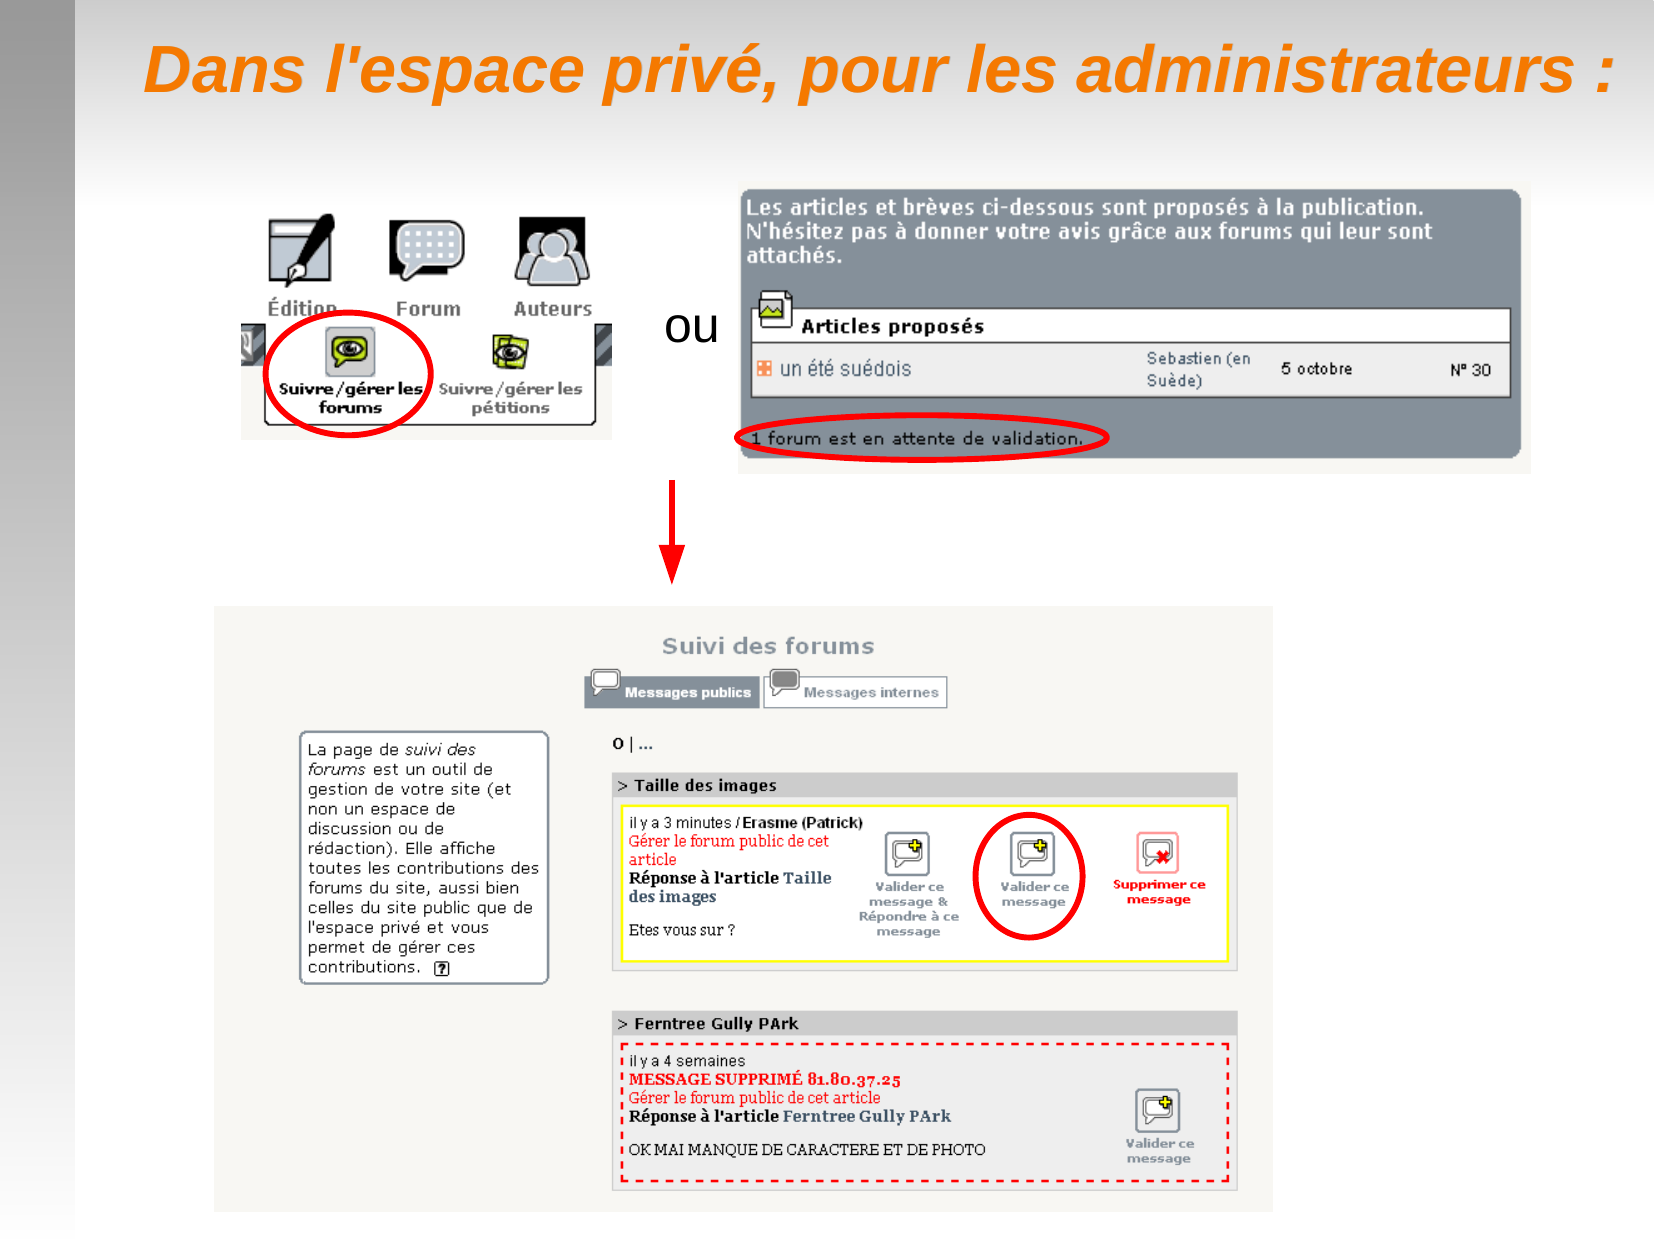

# Dans l'espace privé, pour les administrateurs :
ou